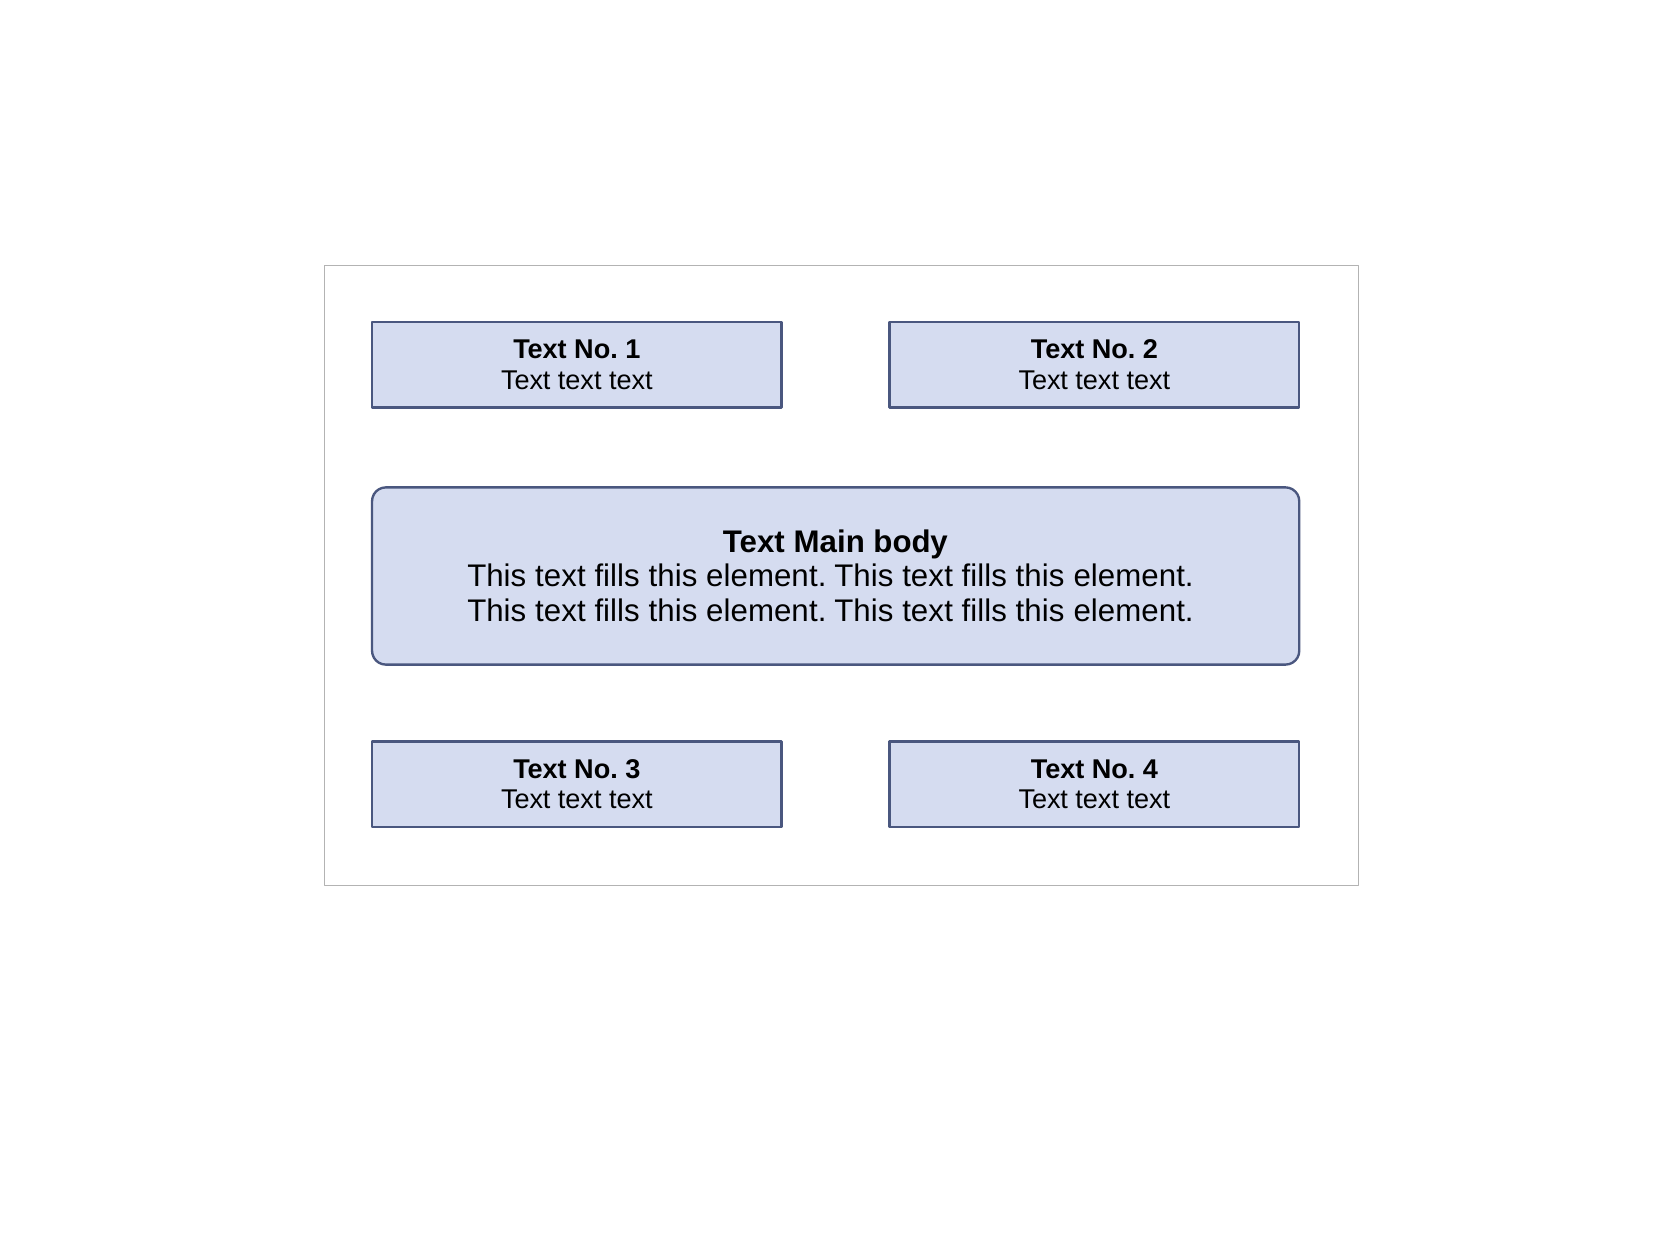

Text No. 1
Text text text
Text No. 2
Text text text
Text Main body
This text fills this element. This text fills this element.
This text fills this element. This text fills this element.
Text No. 3
Text text text
Text No. 4
Text text text